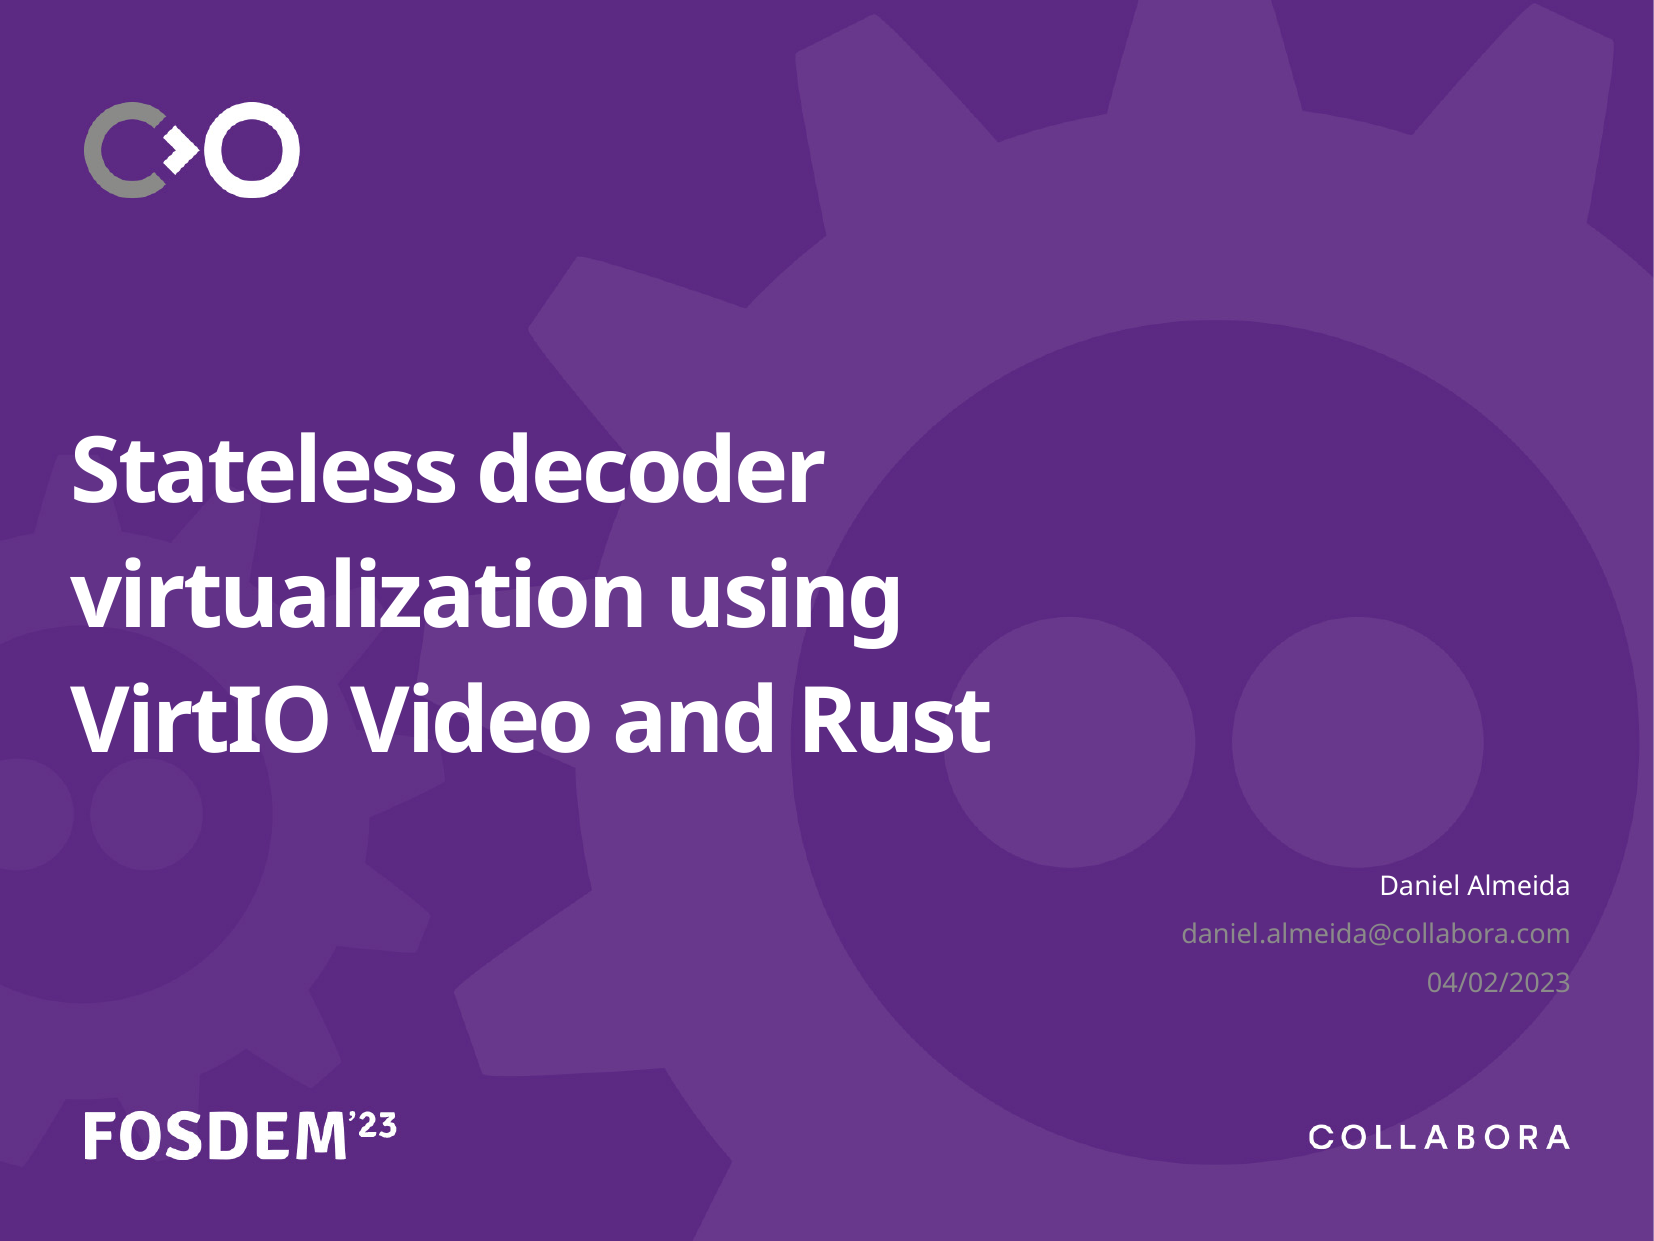

# Stateless decoder virtualization using VirtIO Video and Rust
Daniel Almeida
daniel.almeida@collabora.com
04/02/2023